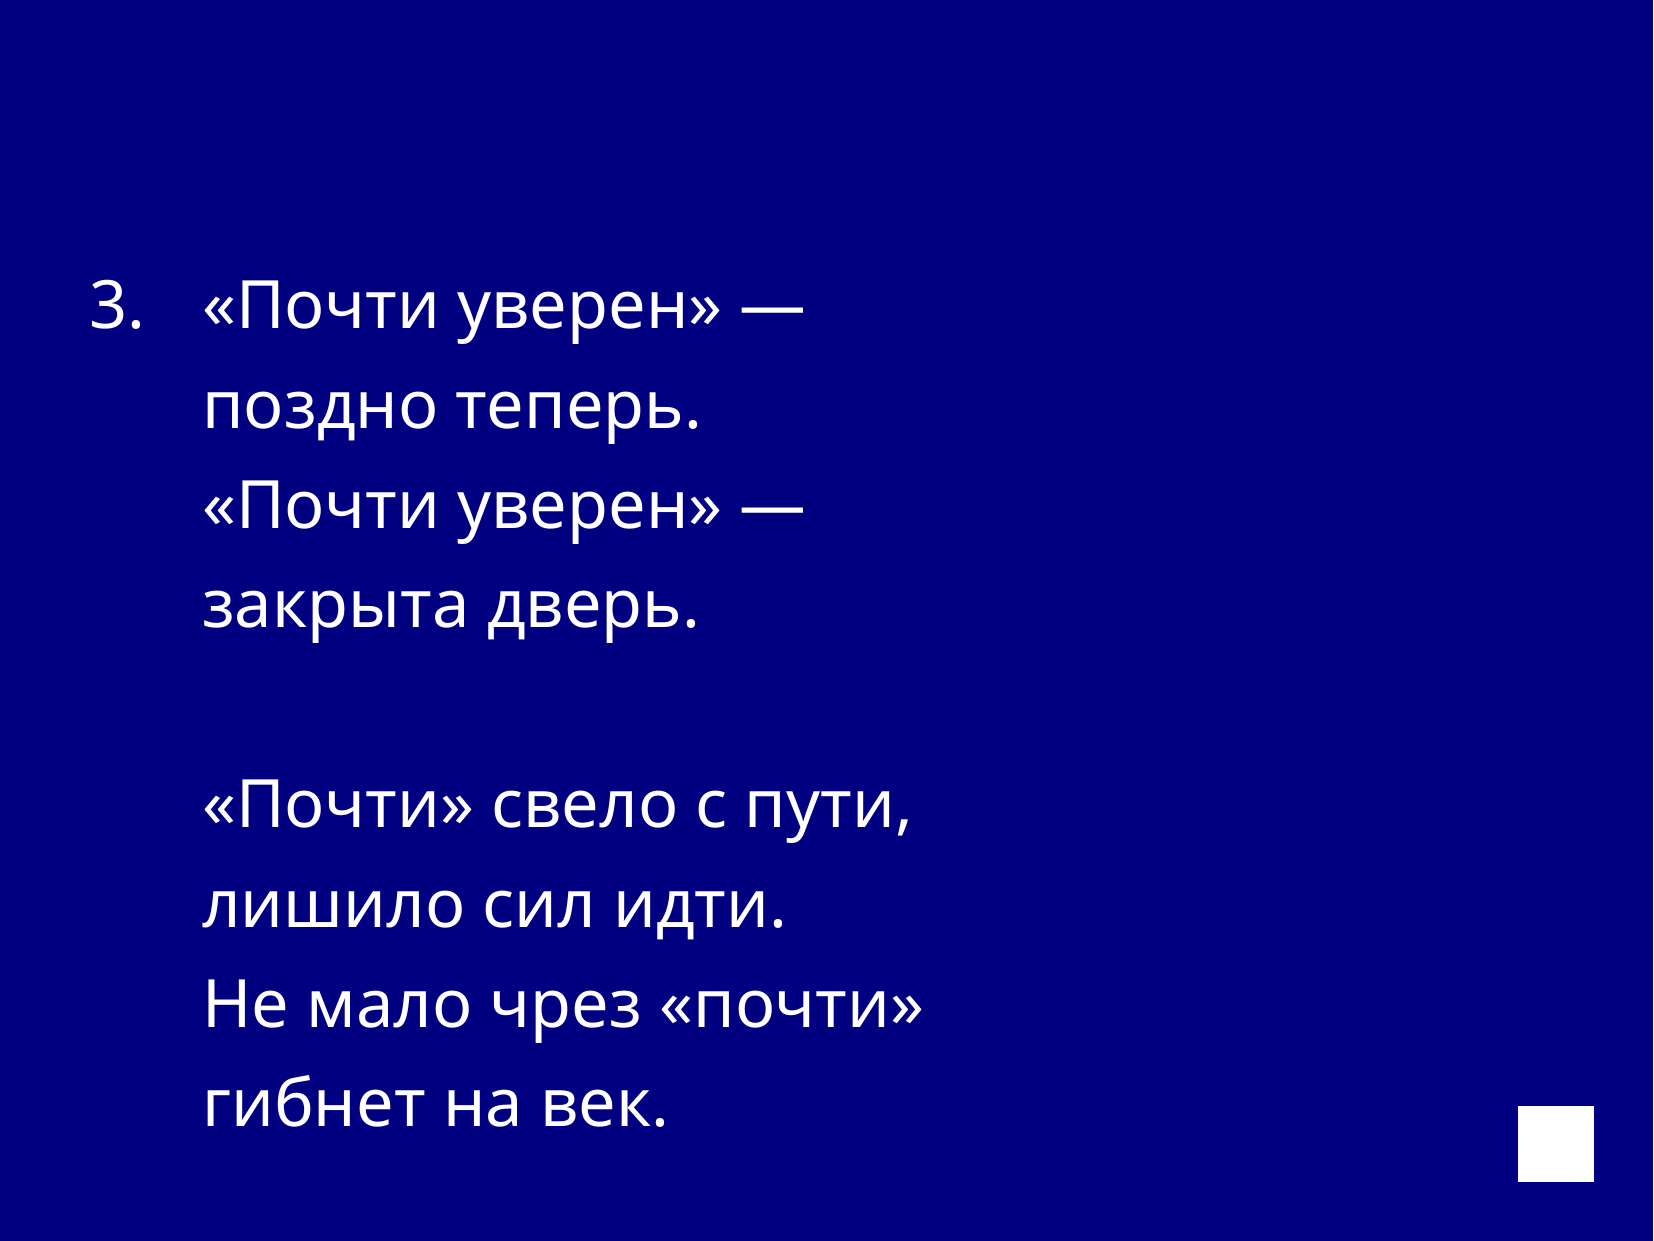

3.	«Почти уверен» —
	поздно теперь.
	«Почти уверен» —
	закрыта дверь.
	«Почти» свело с пути,
	лишило сил идти.
	Не мало чрез «почти»
	гибнет на век.